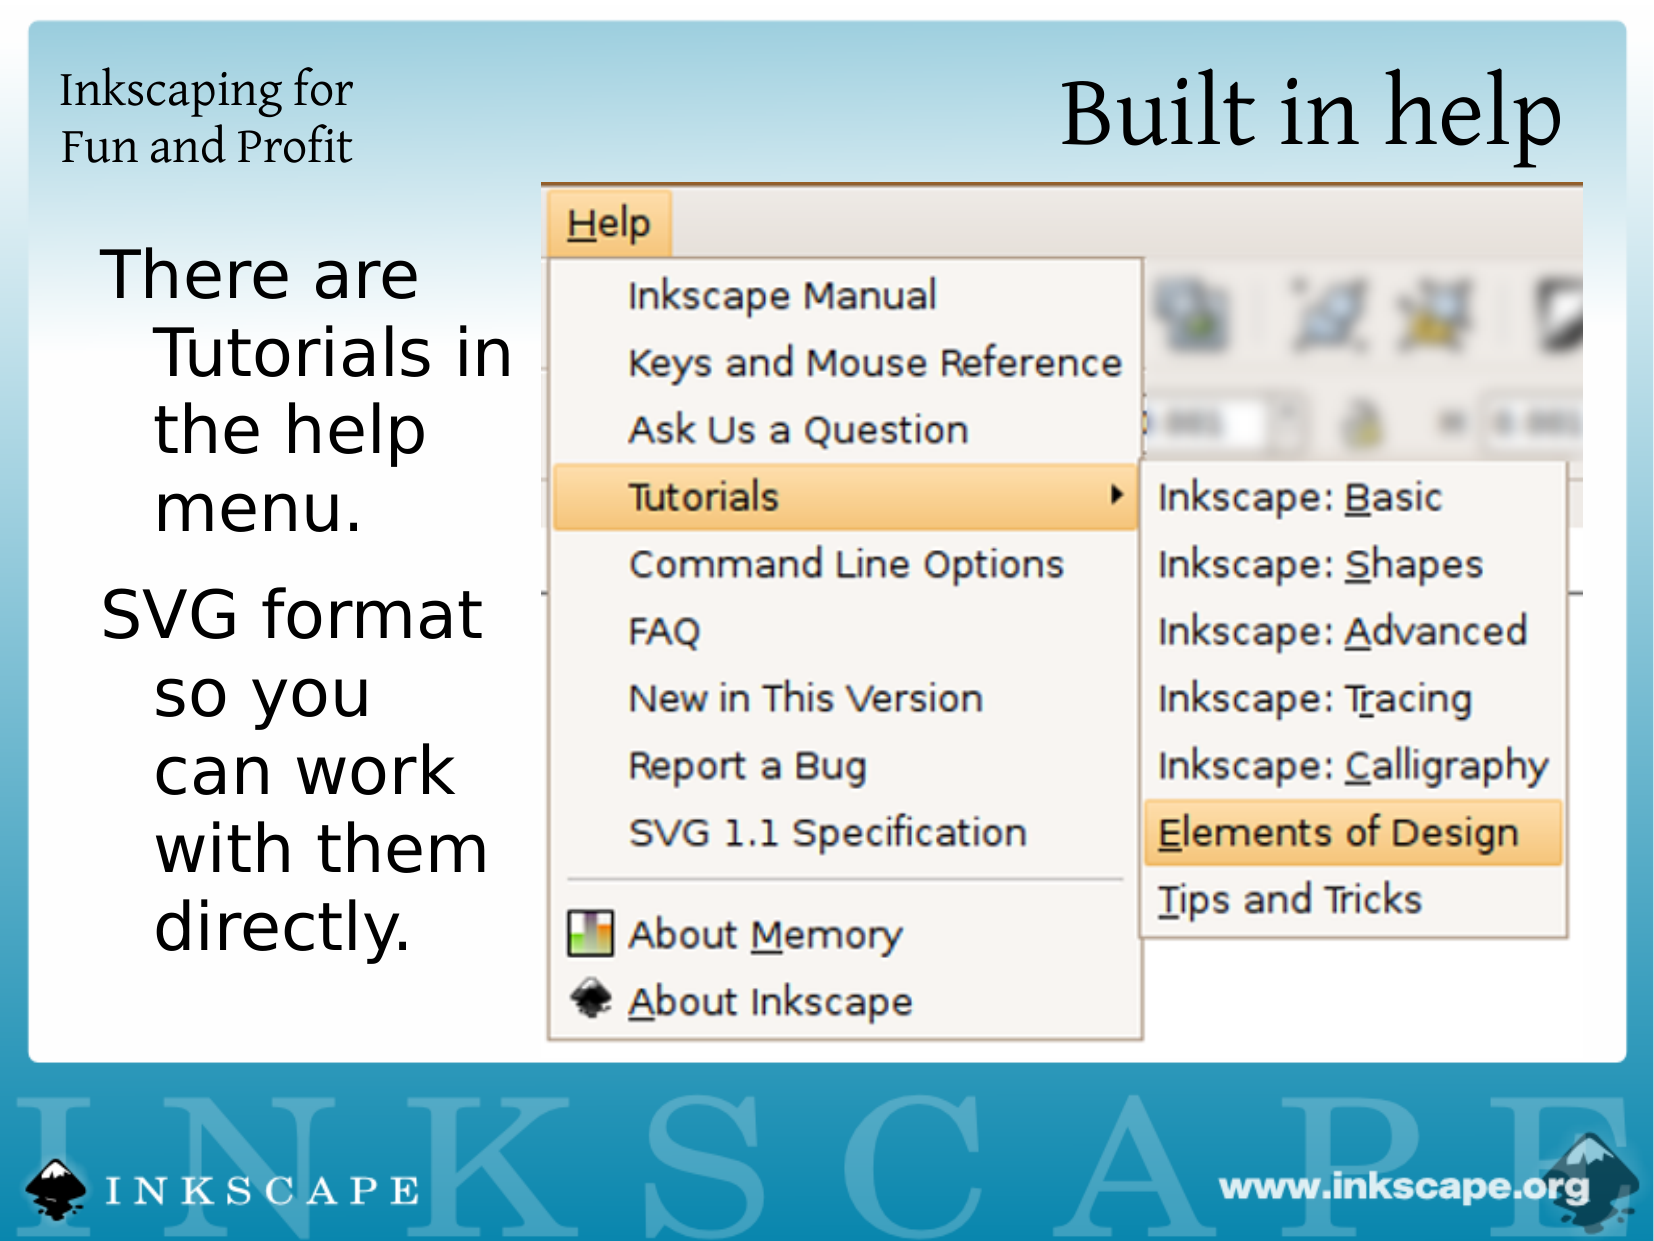

# Built in help
Inkscaping for
Fun and Profit
There are
Tutorials in
the help
menu.
SVG format
so you
can work
with them
directly.